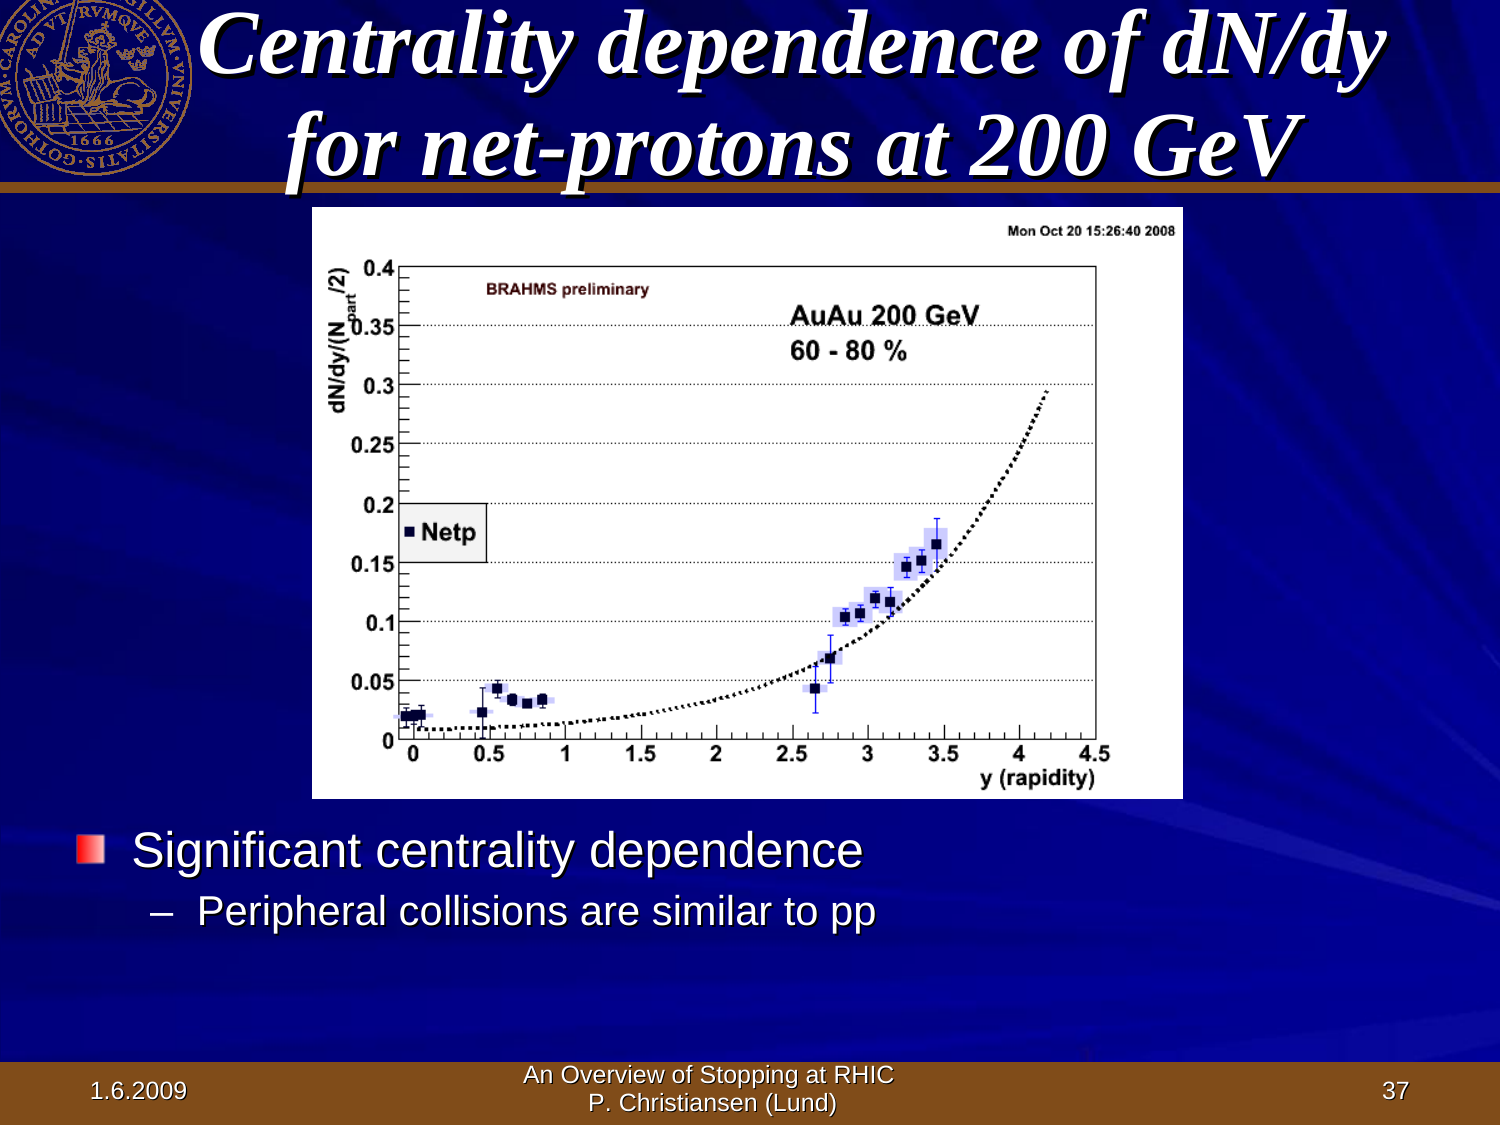

# Centrality dependence of dN/dy for net-protons at 200 GeV
Significant centrality dependence
Peripheral collisions are similar to pp
37